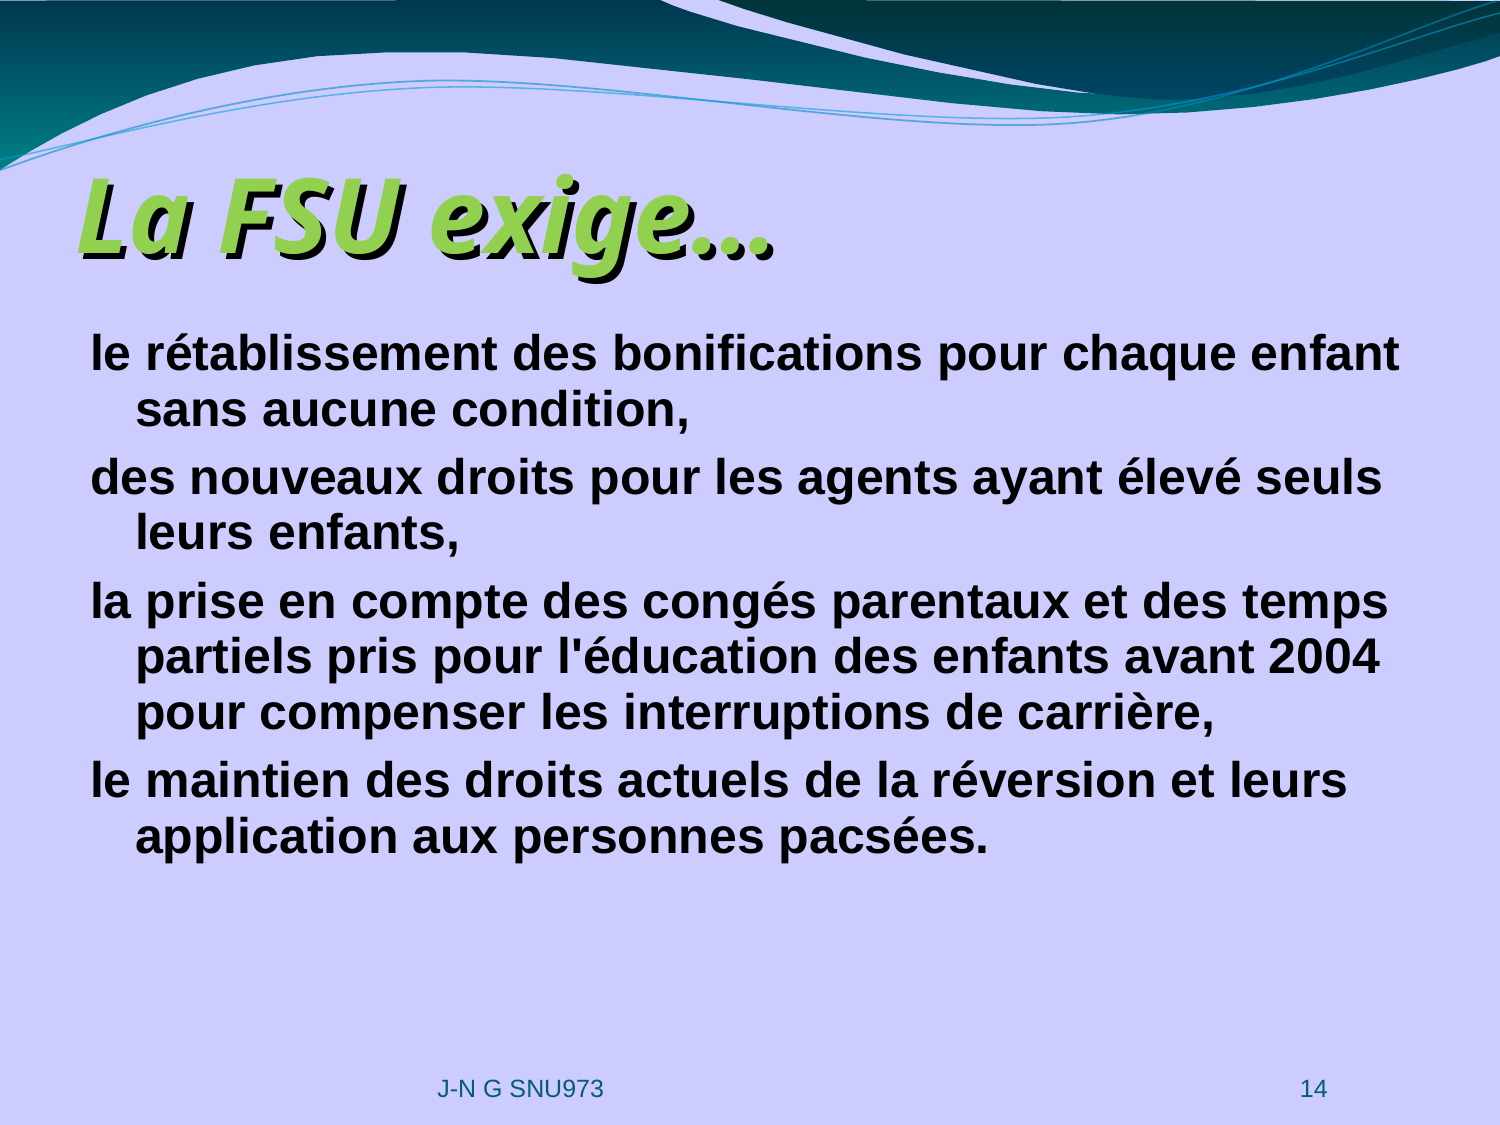

# La FSU exige…
le rétablissement des bonifications pour chaque enfant sans aucune condition,
des nouveaux droits pour les agents ayant élevé seuls leurs enfants,
la prise en compte des congés parentaux et des temps partiels pris pour l'éducation des enfants avant 2004 pour compenser les interruptions de carrière,
le maintien des droits actuels de la réversion et leurs application aux personnes pacsées.
J-N G SNU973